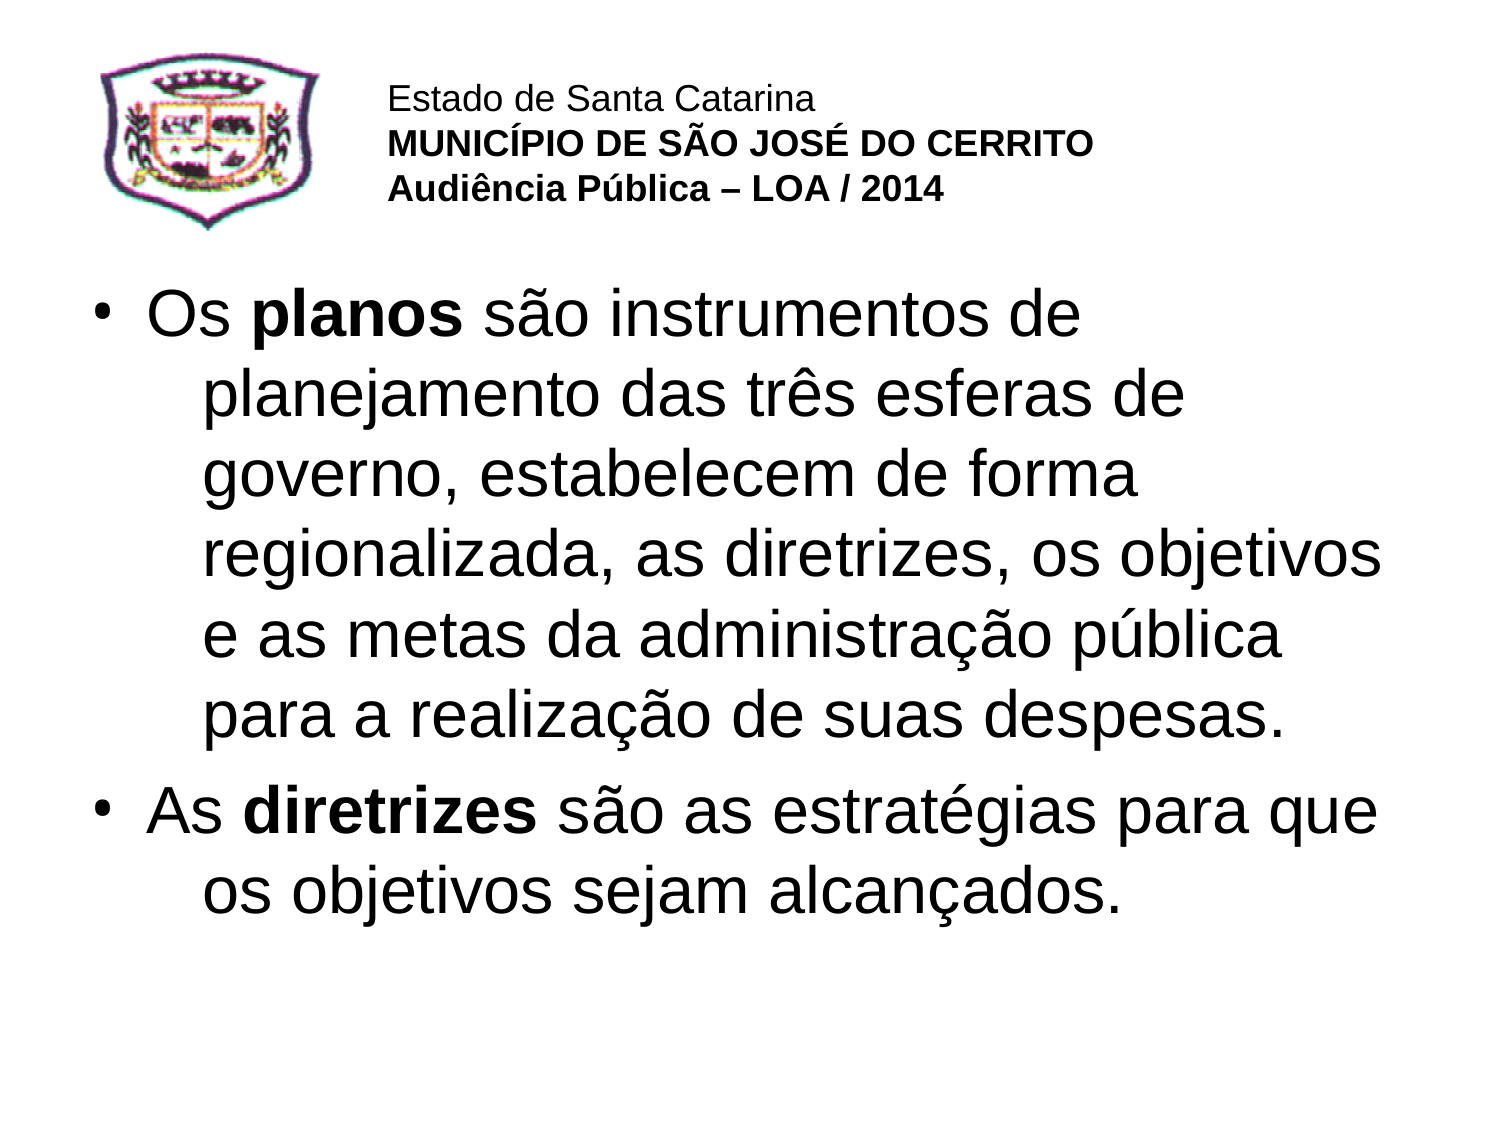

Estado de Santa Catarina
MUNICÍPIO DE SÃO JOSÉ DO CERRITO
Audiência Pública – LOA / 2014
# Os planos são instrumentos de planejamento das três esferas de governo, estabelecem de forma regionalizada, as diretrizes, os objetivos e as metas da administração pública para a realização de suas despesas.
As diretrizes são as estratégias para que os objetivos sejam alcançados.